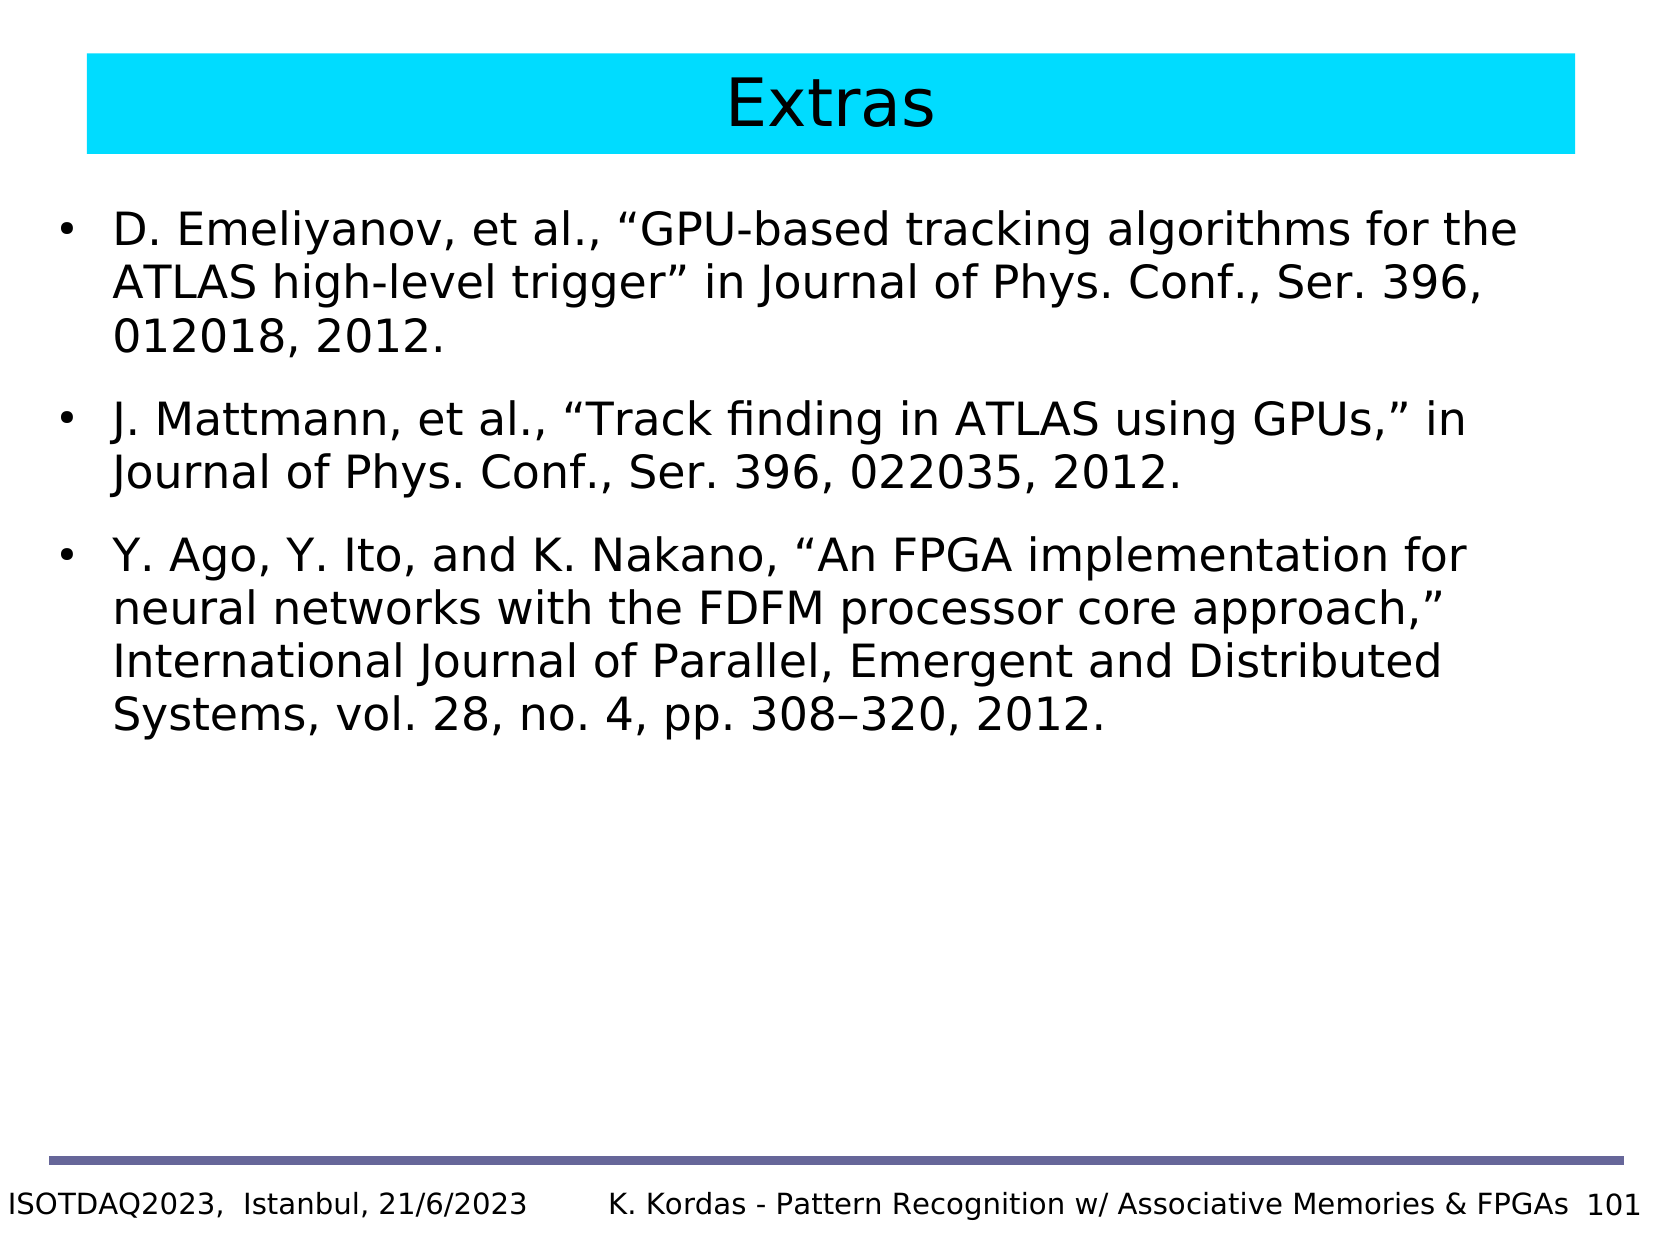

# Extras
D. Emeliyanov, et al., “GPU-based tracking algorithms for the ATLAS high-level trigger” in Journal of Phys. Conf., Ser. 396, 012018, 2012.
J. Mattmann, et al., “Track finding in ATLAS using GPUs,” in Journal of Phys. Conf., Ser. 396, 022035, 2012.
Y. Ago, Y. Ito, and K. Nakano, “An FPGA implementation for neural networks with the FDFM processor core approach,” International Journal of Parallel, Emergent and Distributed Systems, vol. 28, no. 4, pp. 308–320, 2012.
ISOTDAQ2023, Istanbul, 21/6/2023
K. Kordas - Pattern Recognition w/ Associative Memories & FPGAs
101